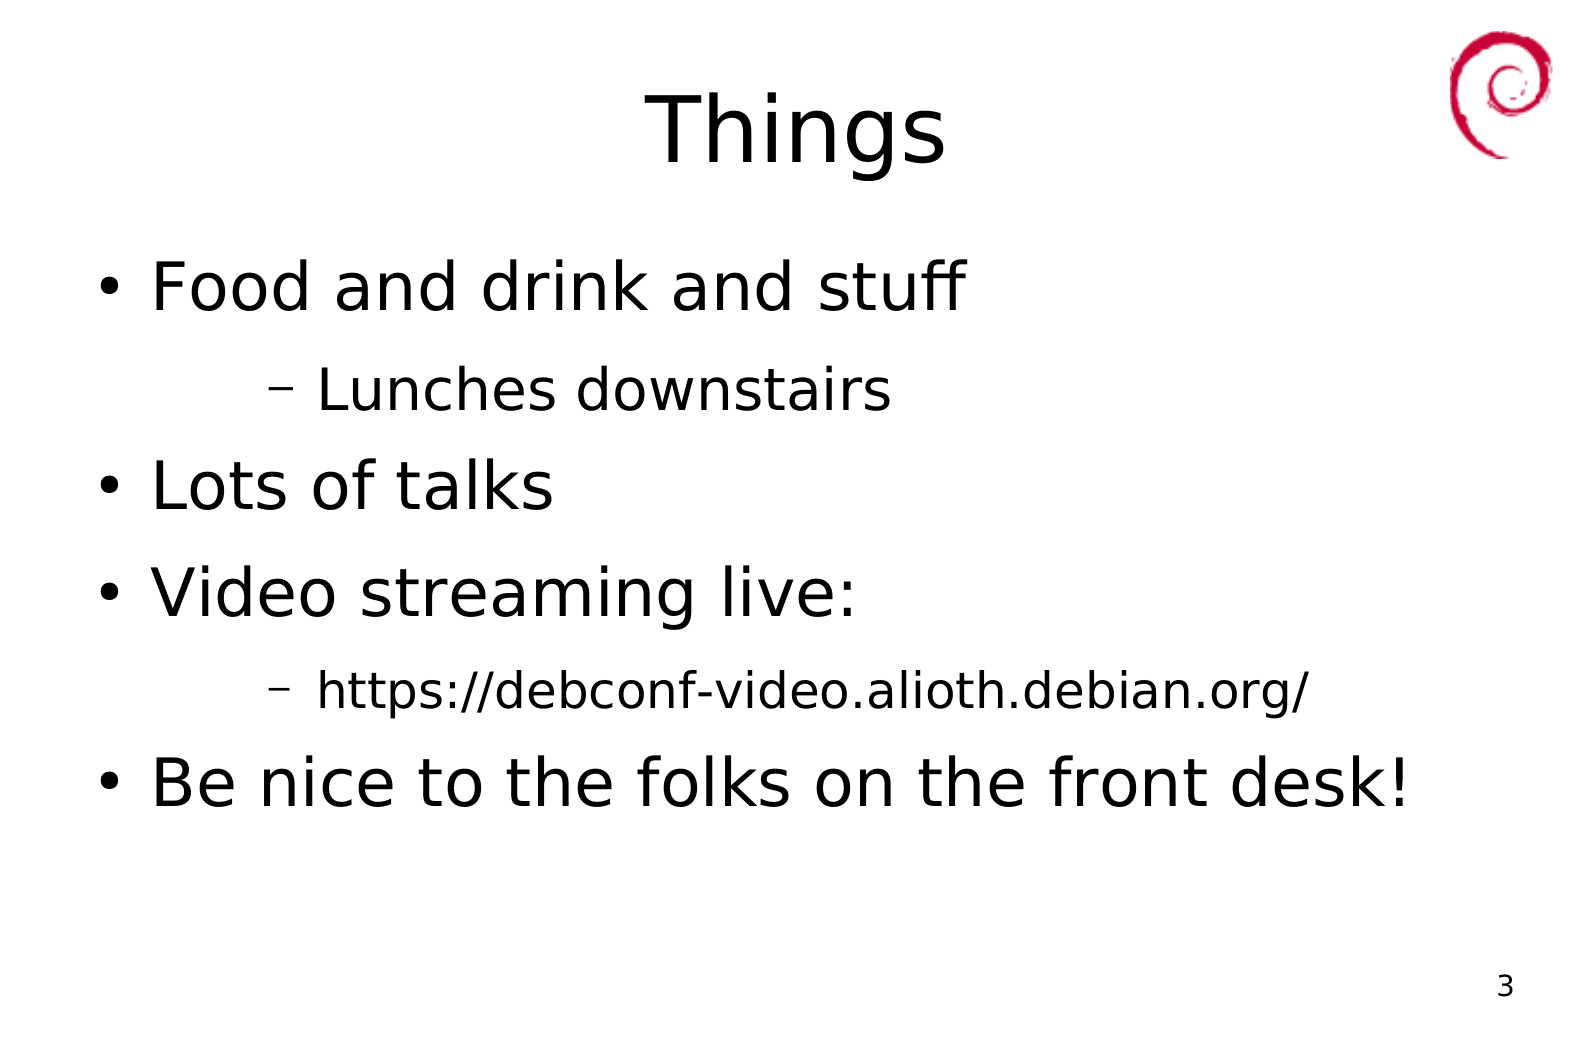

# Things
Food and drink and stuff
Lunches downstairs
Lots of talks
Video streaming live:
https://debconf-video.alioth.debian.org/
Be nice to the folks on the front desk!
3